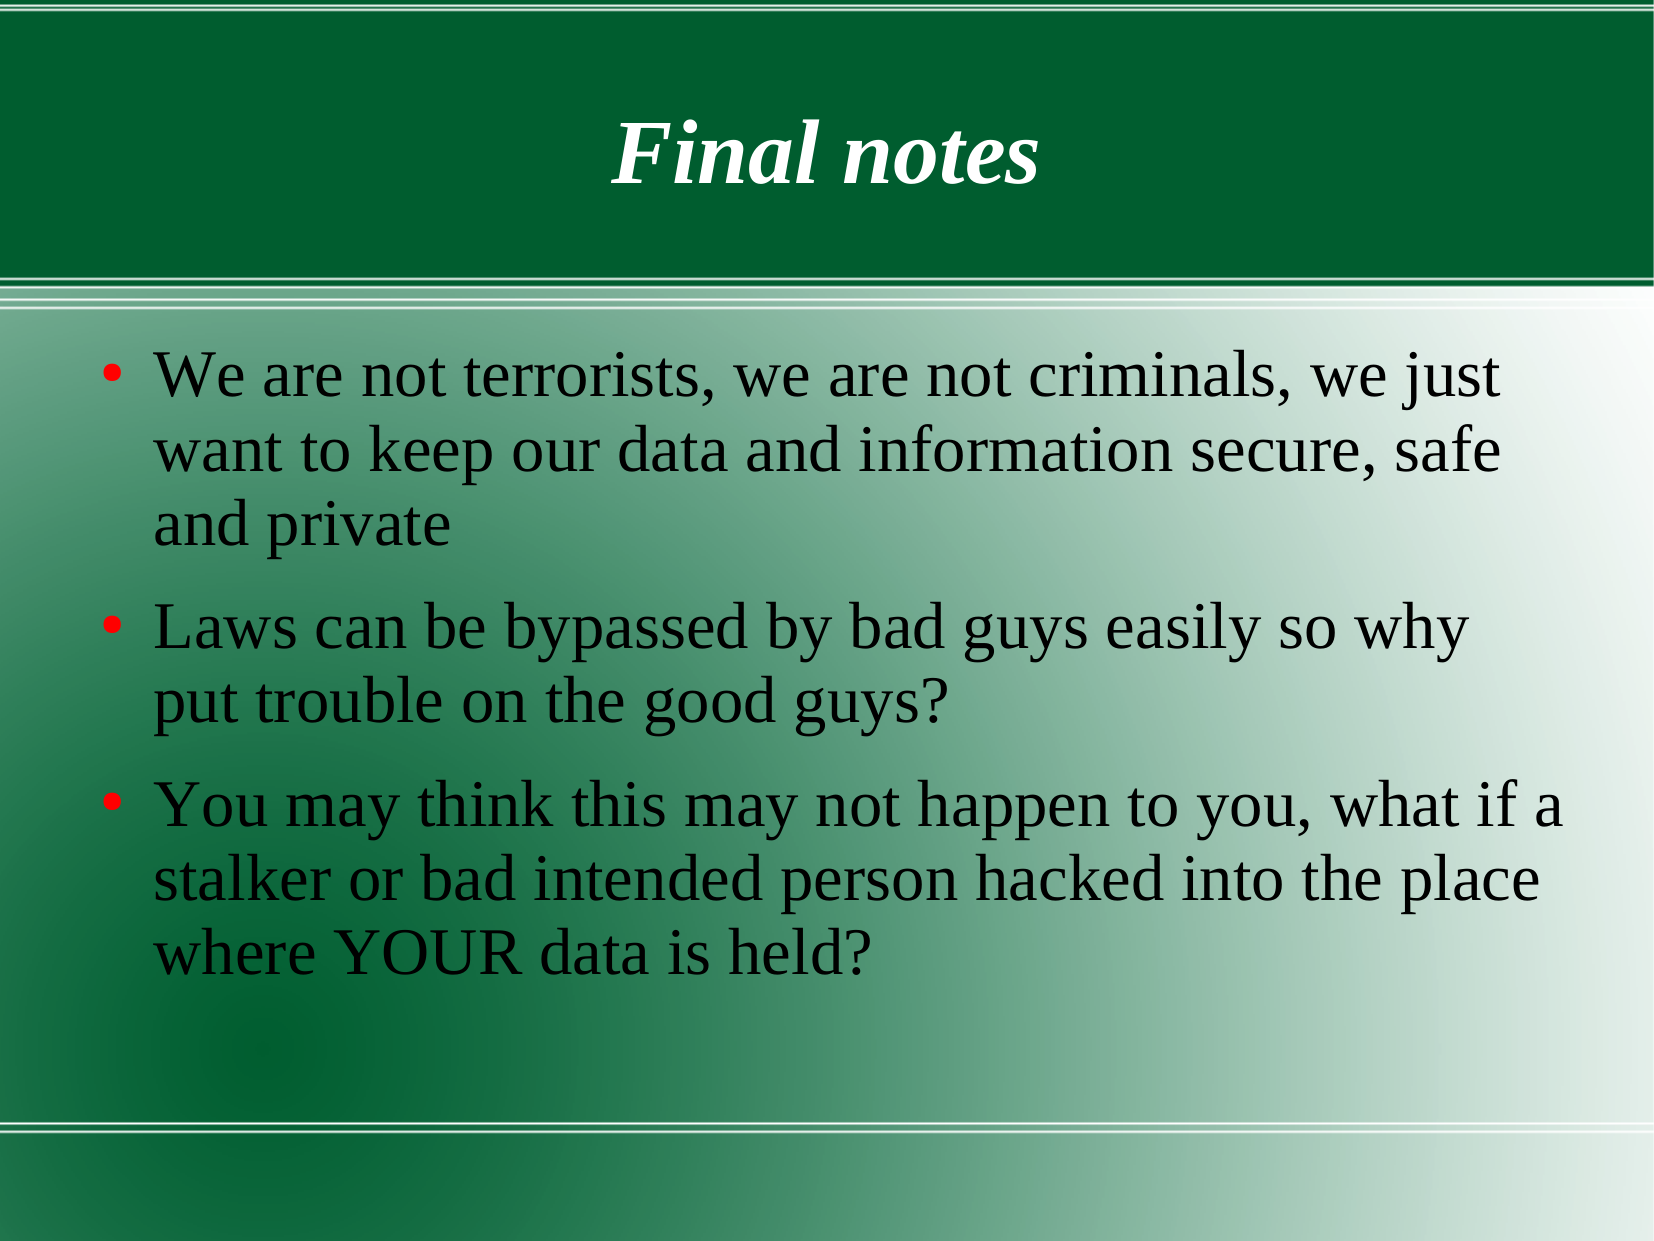

# Final notes
We are not terrorists, we are not criminals, we just want to keep our data and information secure, safe and private
Laws can be bypassed by bad guys easily so why put trouble on the good guys?
You may think this may not happen to you, what if a stalker or bad intended person hacked into the place where YOUR data is held?